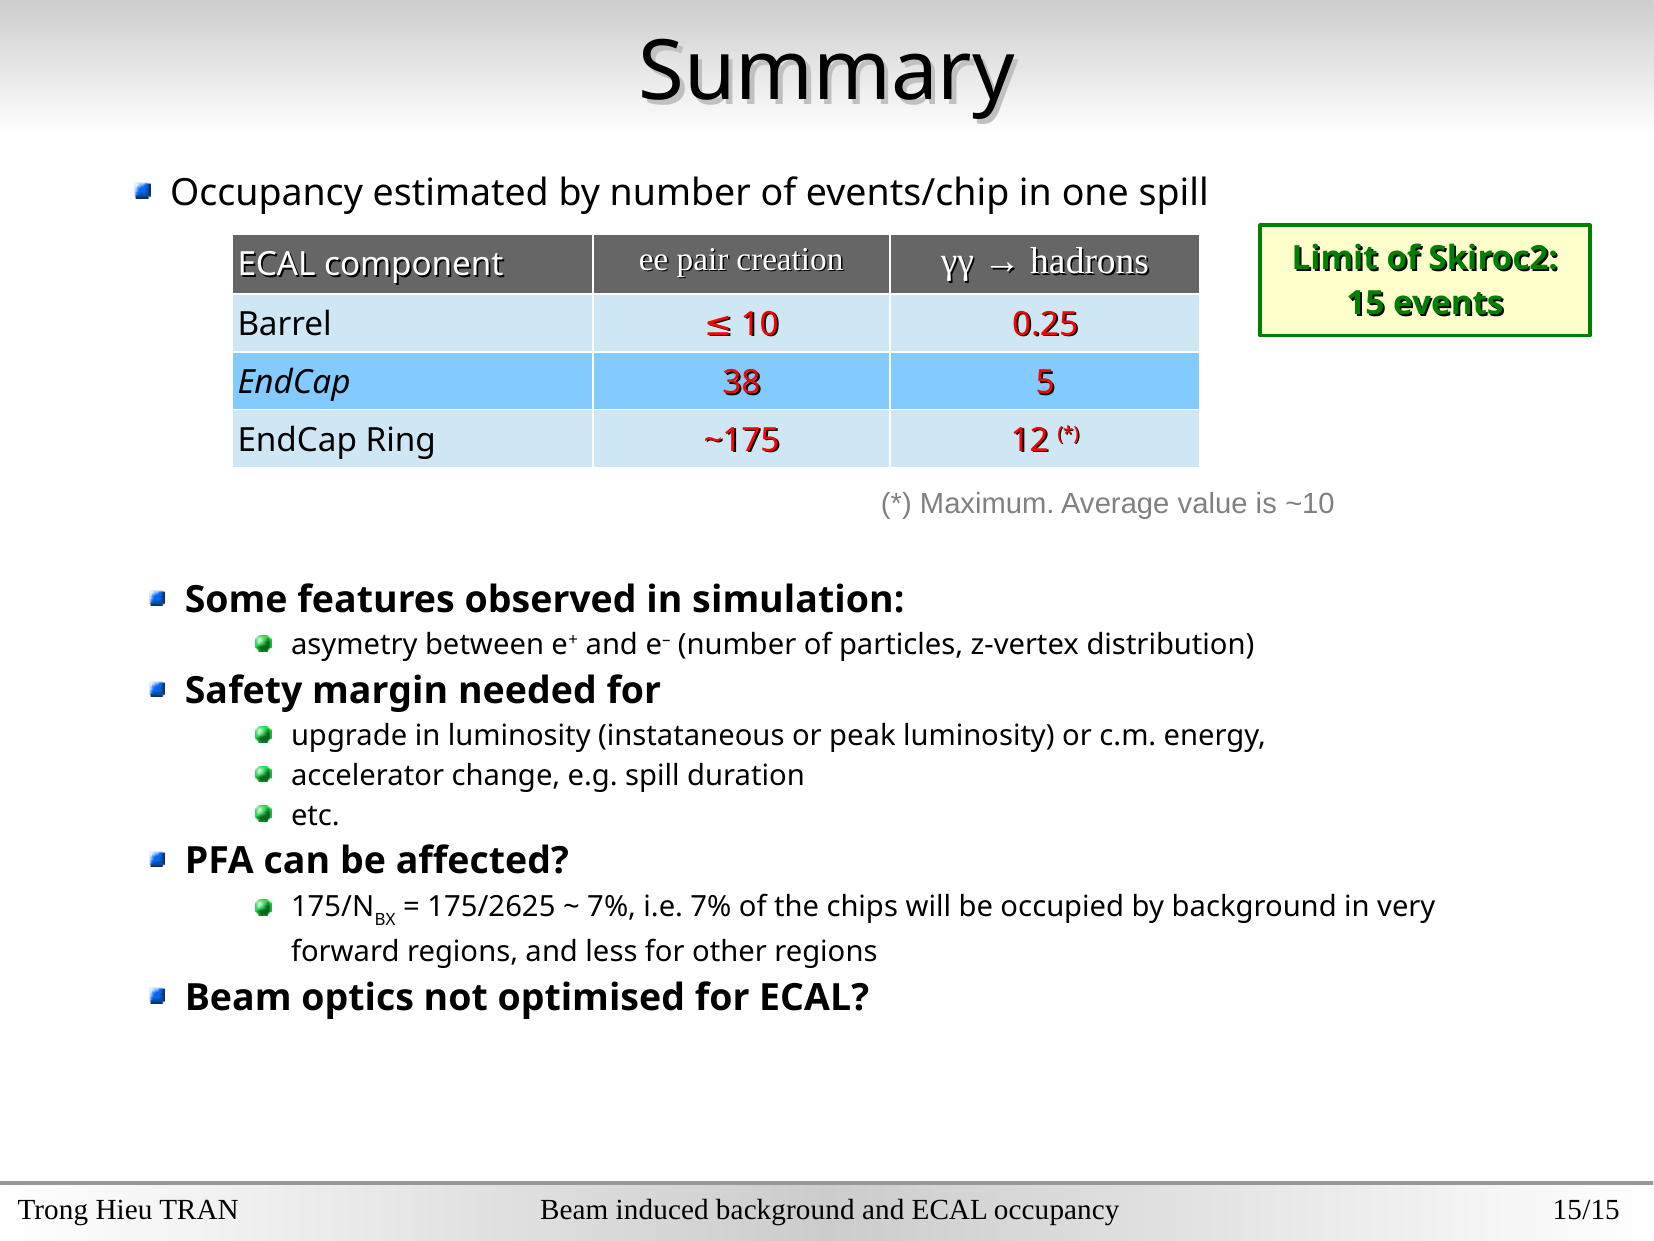

# Summary
Occupancy estimated by number of events/chip in one spill
Limit of Skiroc2:
15 events
| ECAL component | ee pair creation | γγ → hadrons |
| --- | --- | --- |
| Barrel | ≤ 10 | 0.25 |
| EndCap | 38 | 5 |
| EndCap Ring | ~175 | 12 (\*) |
(*) Maximum. Average value is ~10
Some features observed in simulation:
asymetry between e+ and e– (number of particles, z-vertex distribution)
Safety margin needed for
upgrade in luminosity (instataneous or peak luminosity) or c.m. energy,
accelerator change, e.g. spill duration
etc.
PFA can be affected?
175/NBX = 175/2625 ~ 7%, i.e. 7% of the chips will be occupied by background in very forward regions, and less for other regions
Beam optics not optimised for ECAL?
Trong Hieu TRAN
Beam induced background and ECAL occupancy
15